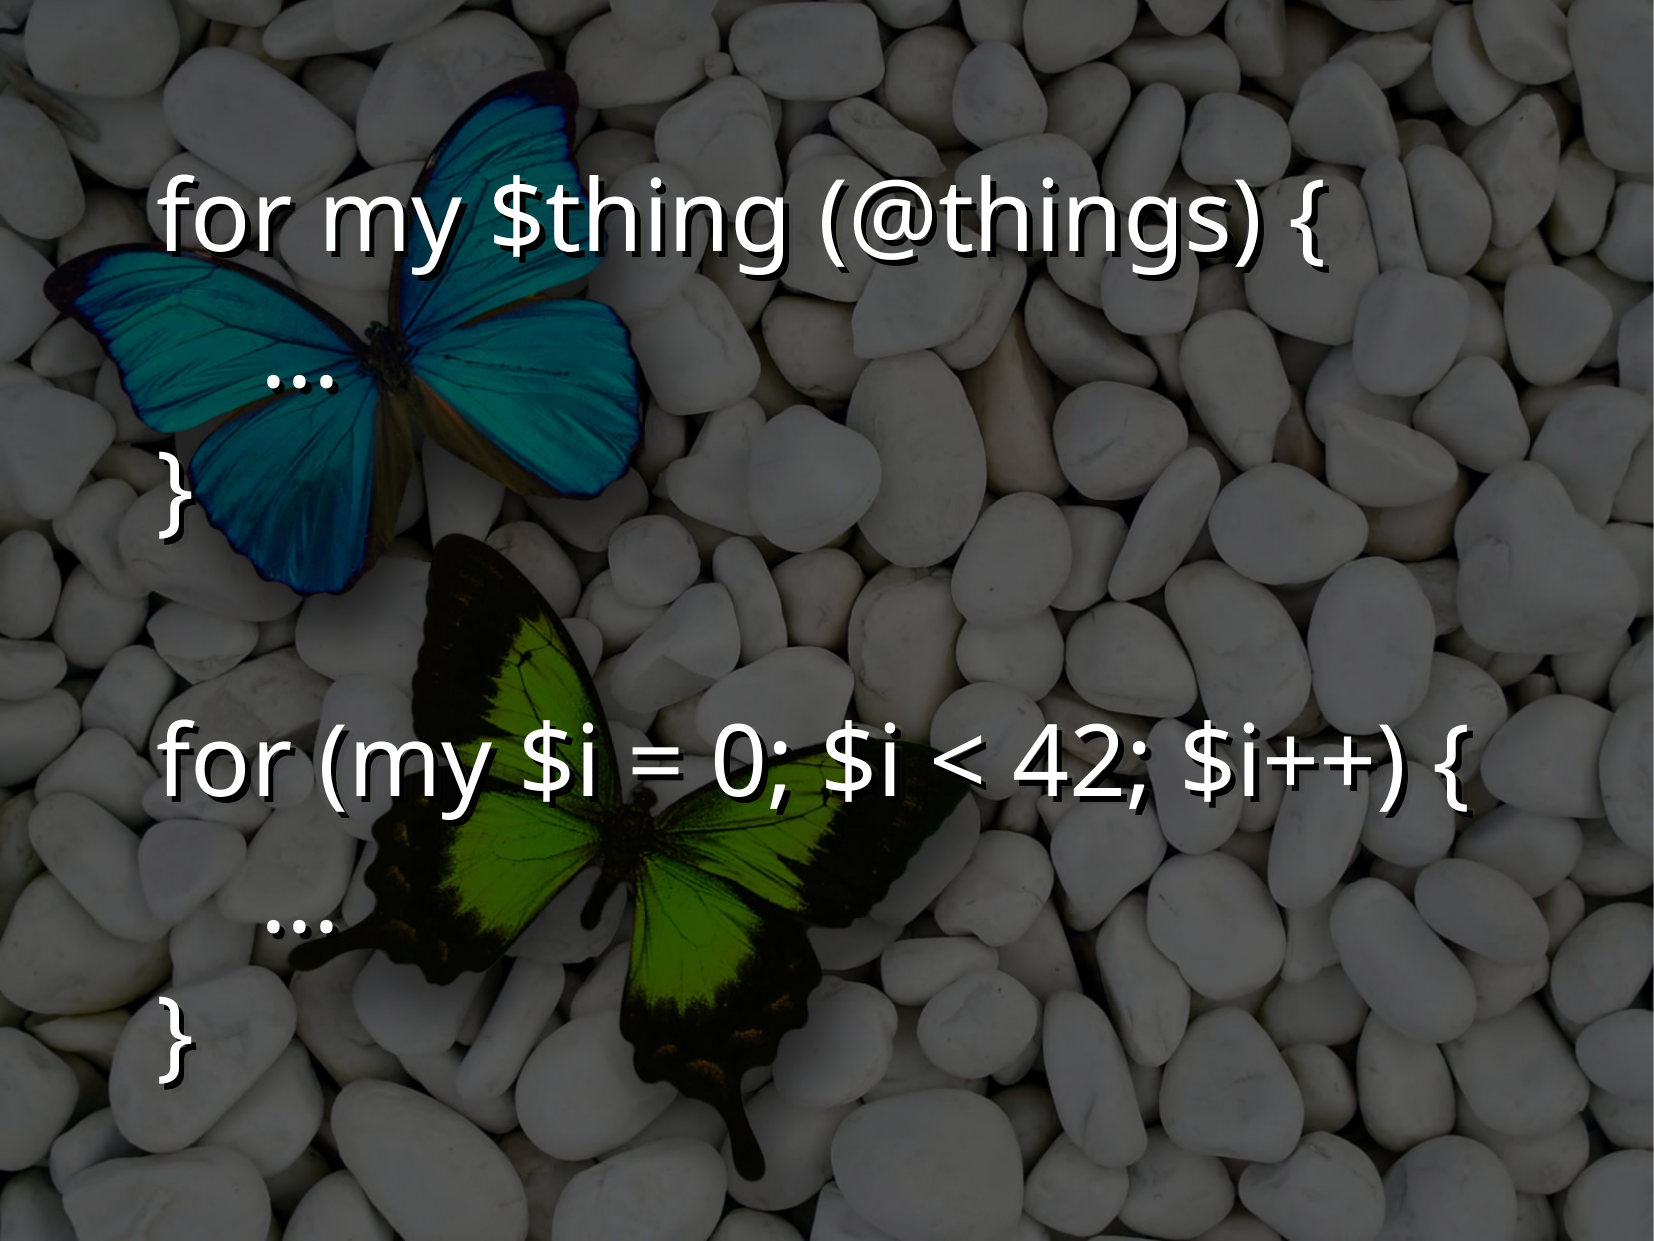

#
for my $thing (@things) {
 ...
}
for (my $i = 0; $i < 42; $i++) {
 ...
}